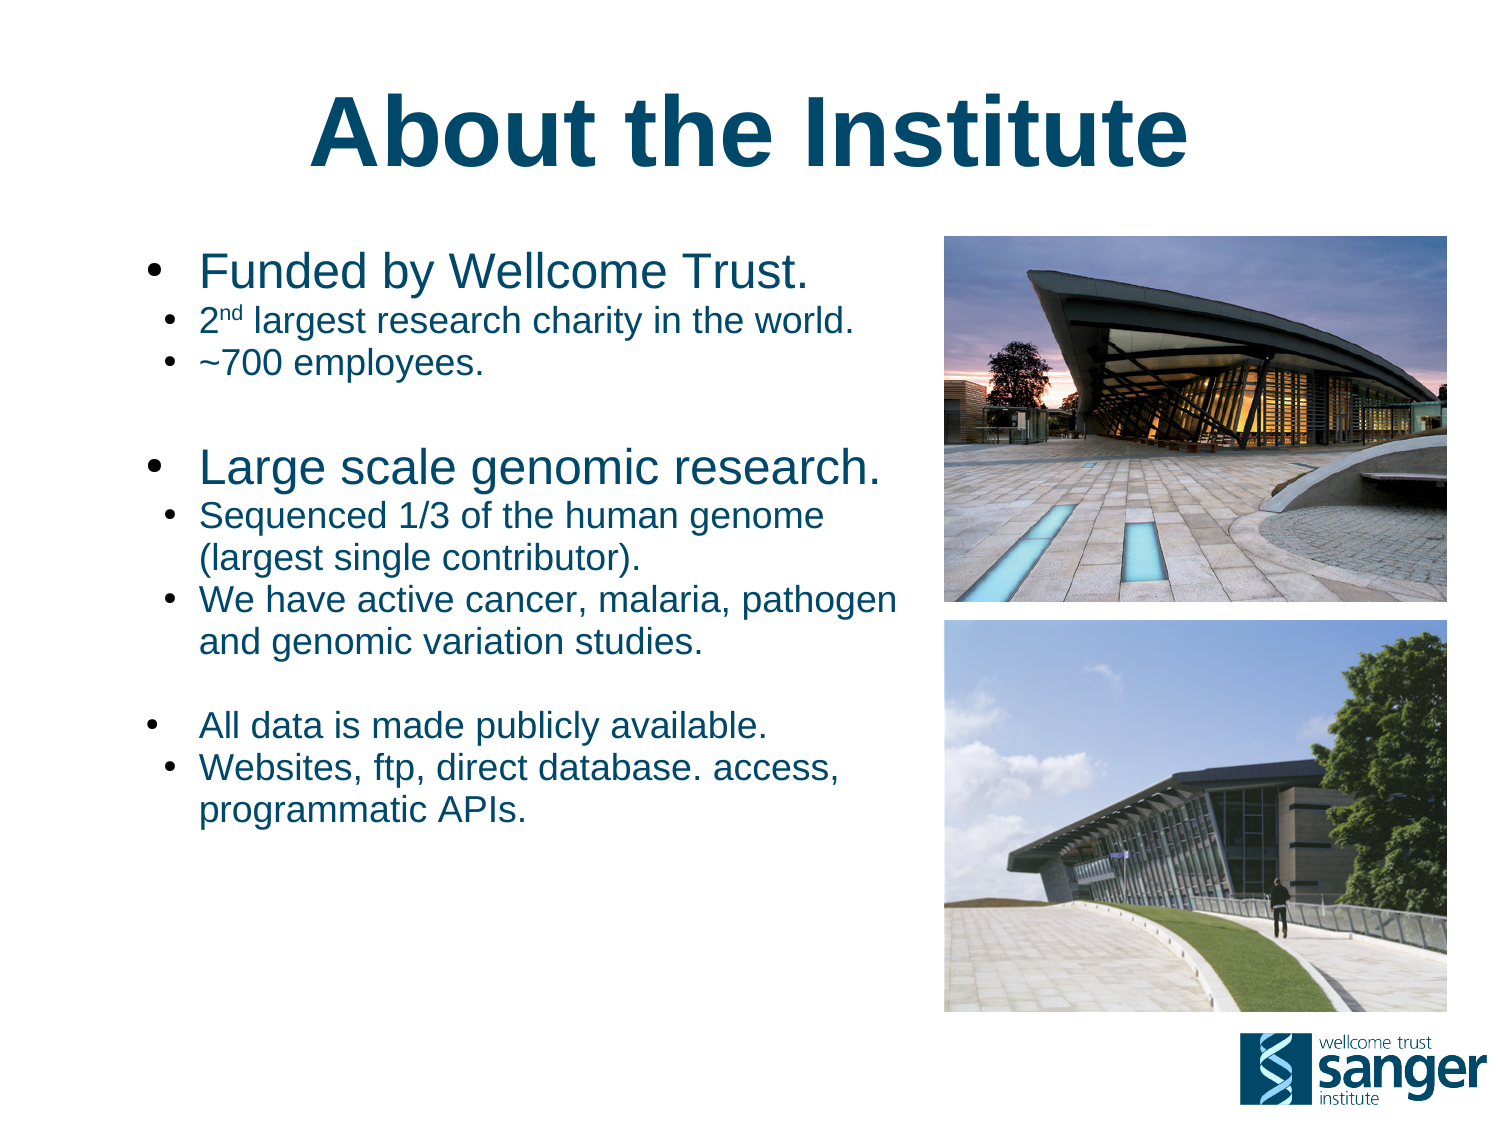

# About the Institute
Funded by Wellcome Trust.
2nd largest research charity in the world.
~700 employees.
Large scale genomic research.
Sequenced 1/3 of the human genome (largest single contributor).
We have active cancer, malaria, pathogen and genomic variation studies.
All data is made publicly available.
Websites, ftp, direct database. access, programmatic APIs.